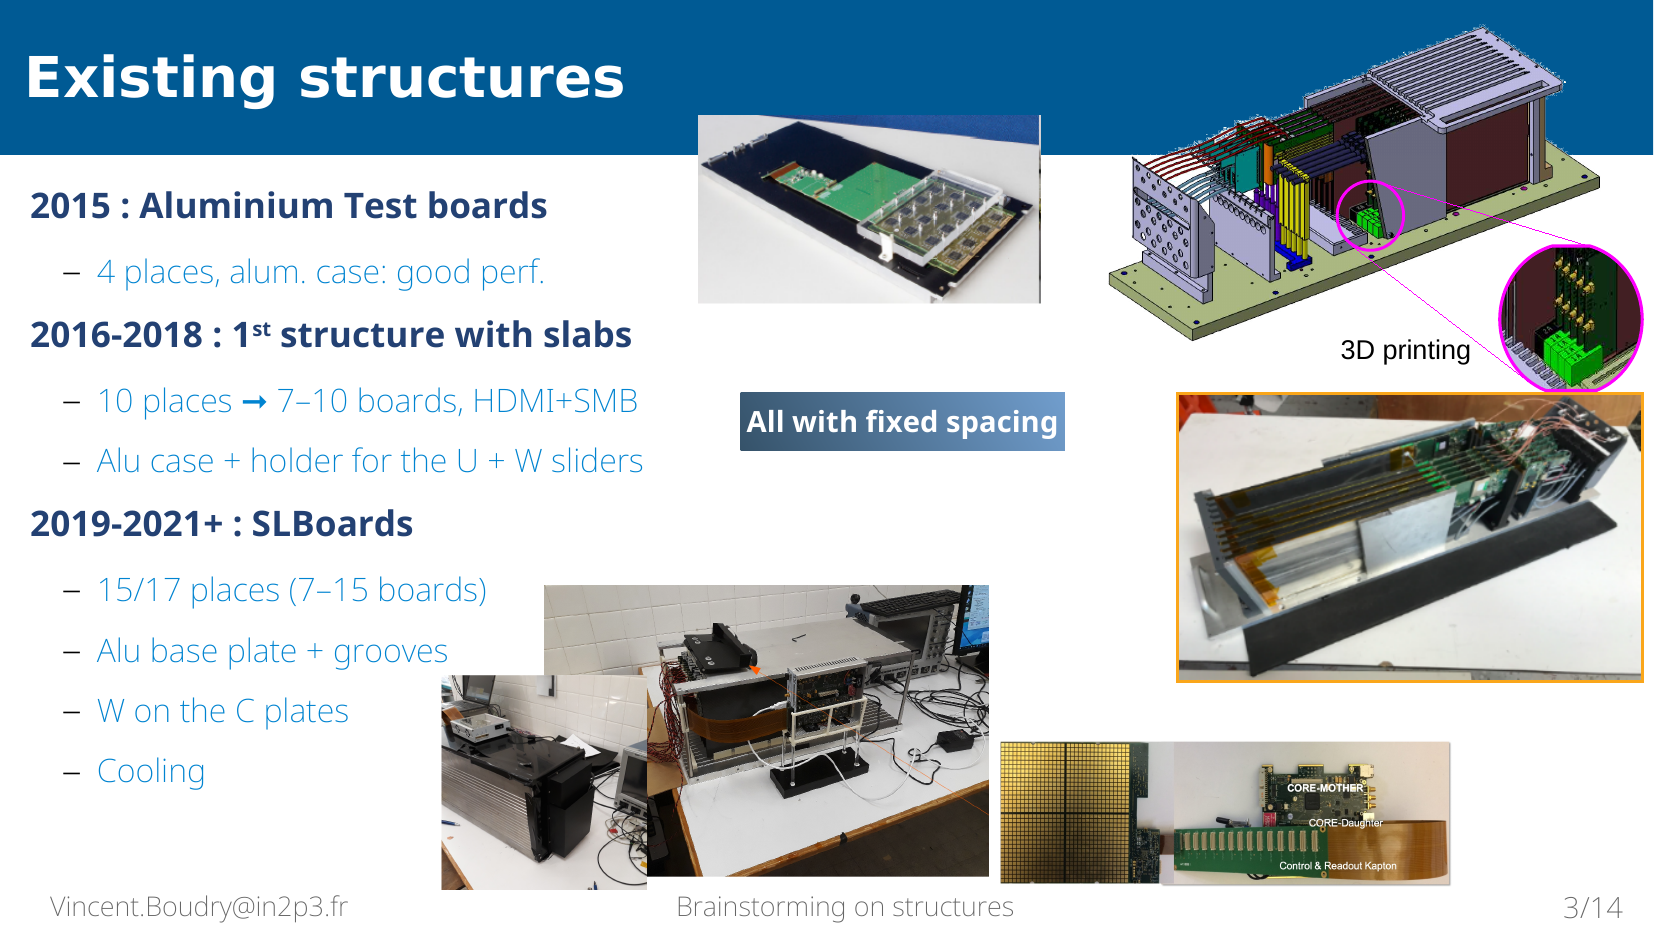

# Existing structures
		3D printing
2015 : Aluminium Test boards
4 places, alum. case: good perf.
2016-2018 : 1st structure with slabs
10 places ➞ 7–10 boards, HDMI+SMB
Alu case + holder for the U + W sliders
2019-2021+ : SLBoards
15/17 places (7–15 boards)
Alu base plate + grooves
W on the C plates
Cooling
All with fixed spacing
Vincent.Boudry@in2p3.fr
Brainstorming on structures
3